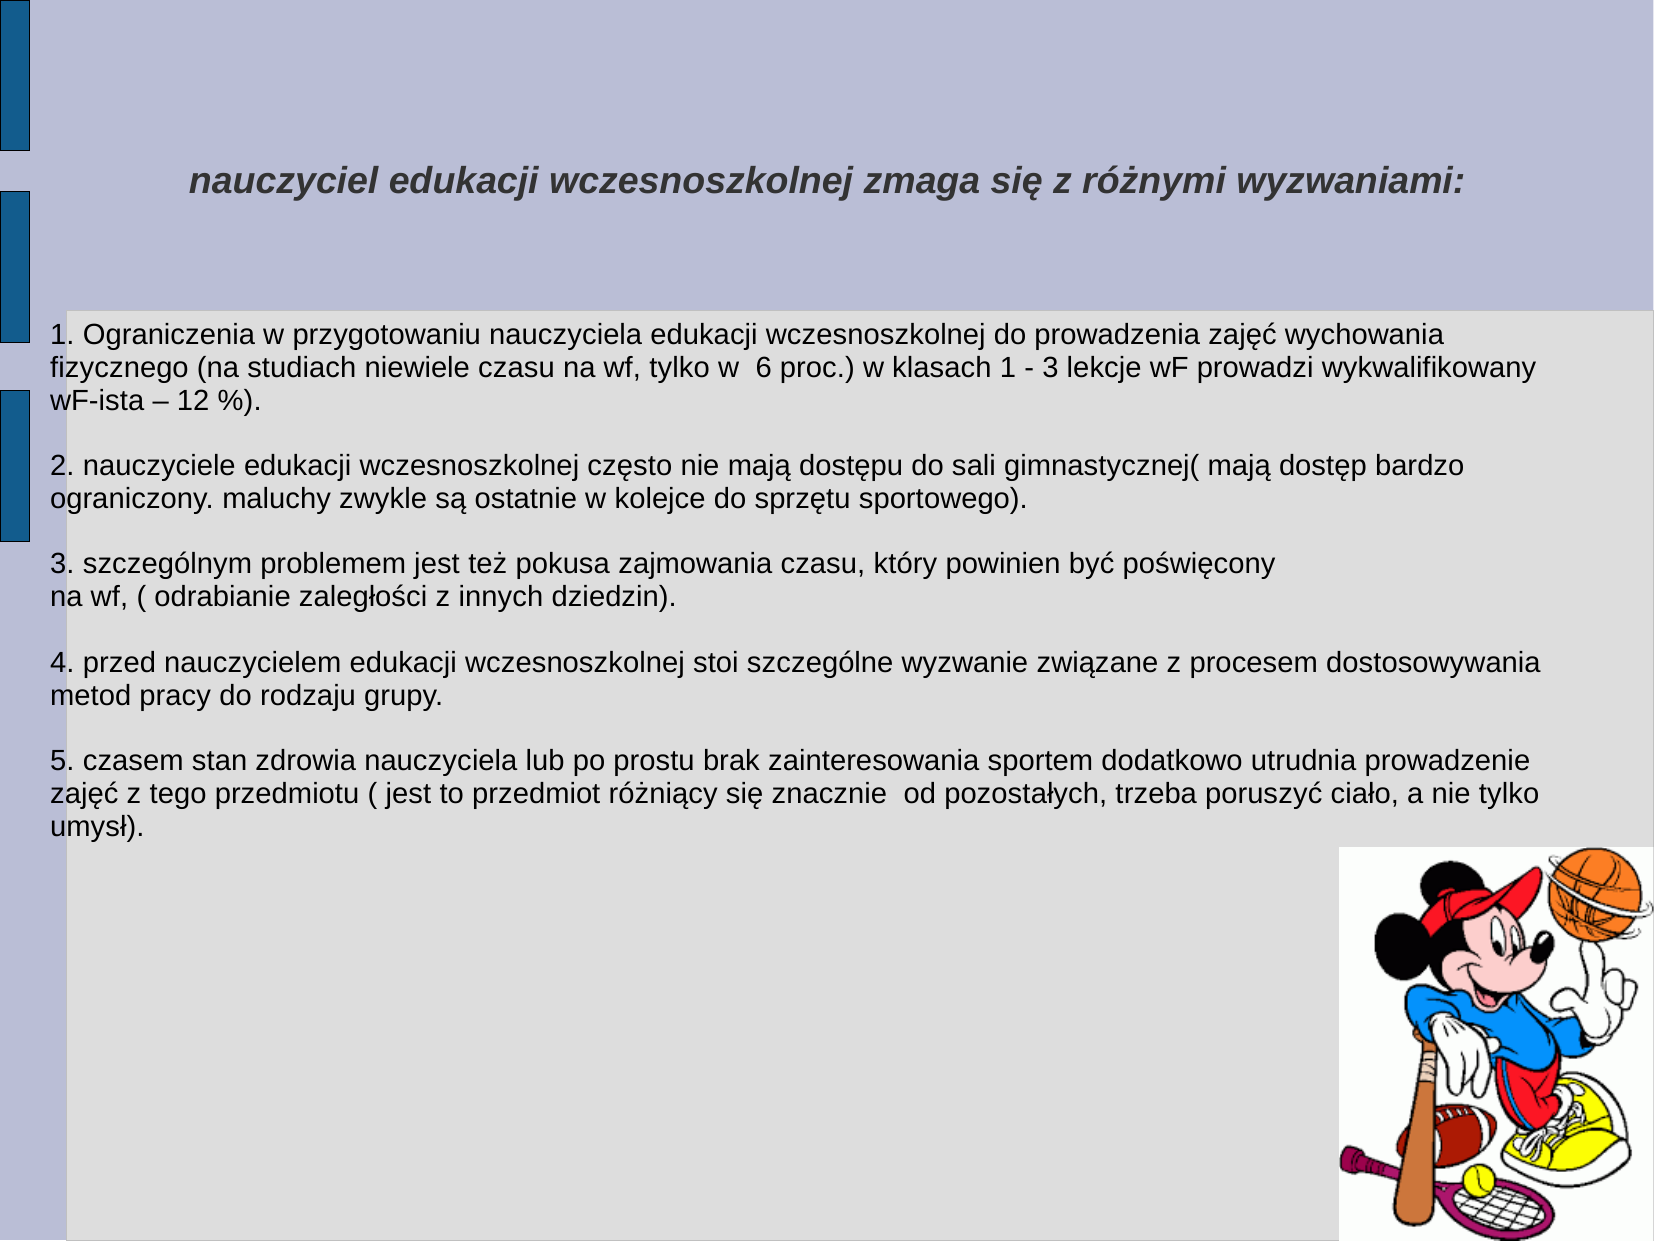

# nauczyciel edukacji wczesnoszkolnej zmaga się z różnymi wyzwaniami:
1. Ograniczenia w przygotowaniu nauczyciela edukacji wczesnoszkolnej do prowadzenia zajęć wychowania fizycznego (na studiach niewiele czasu na wf, tylko w 6 proc.) w klasach 1 - 3 lekcje wF prowadzi wykwalifikowany wF-ista – 12 %).
2. nauczyciele edukacji wczesnoszkolnej często nie mają dostępu do sali gimnastycznej( mają dostęp bardzo ograniczony. maluchy zwykle są ostatnie w kolejce do sprzętu sportowego).
3. szczególnym problemem jest też pokusa zajmowania czasu, który powinien być poświęcony
na wf, ( odrabianie zaległości z innych dziedzin).
4. przed nauczycielem edukacji wczesnoszkolnej stoi szczególne wyzwanie związane z procesem dostosowywania metod pracy do rodzaju grupy.
5. czasem stan zdrowia nauczyciela lub po prostu brak zainteresowania sportem dodatkowo utrudnia prowadzenie zajęć z tego przedmiotu ( jest to przedmiot różniący się znacznie od pozostałych, trzeba poruszyć ciało, a nie tylko umysł).